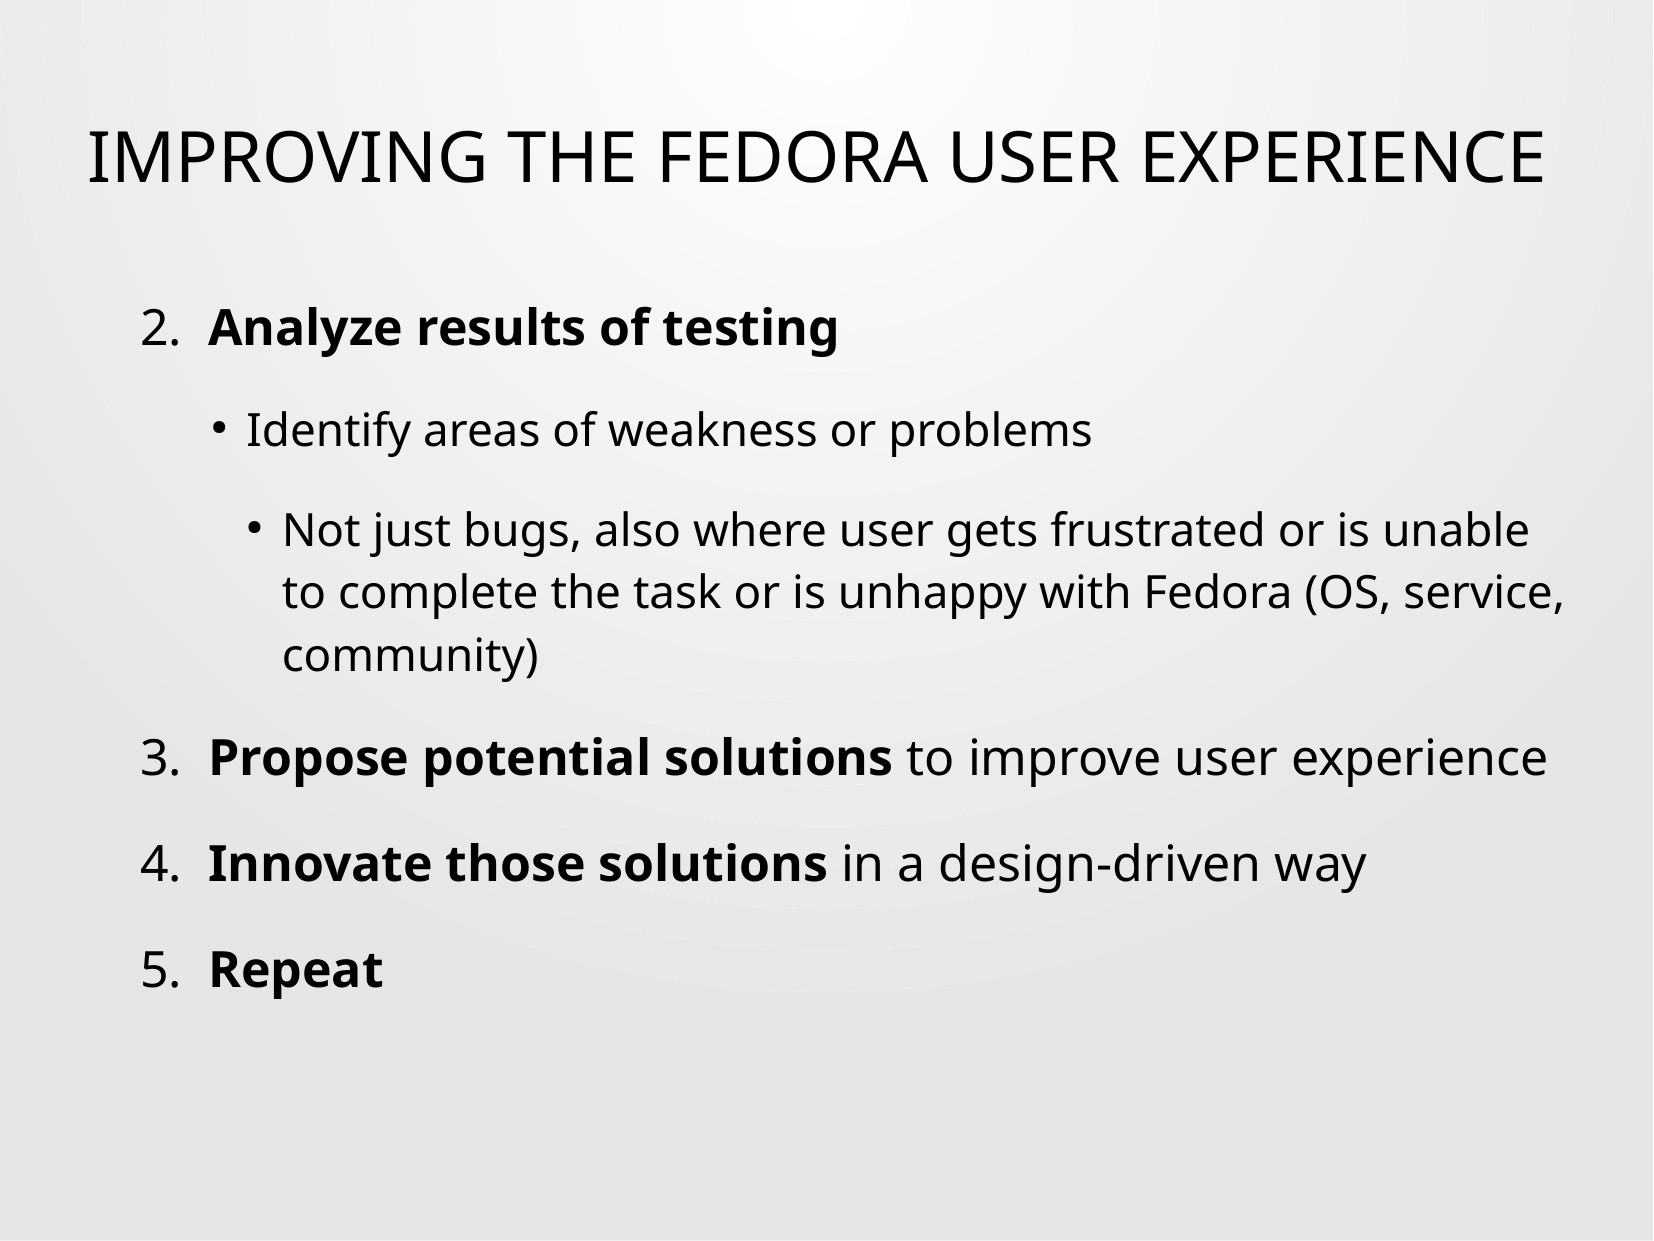

IMPROVING THE FEDORA USER EXPERIENCE
2. Analyze results of testing
Identify areas of weakness or problems
Not just bugs, also where user gets frustrated or is unable
to complete the task or is unhappy with Fedora (OS, service,
community)
3. Propose potential solutions to improve user experience
4. Innovate those solutions in a design-driven way
5. Repeat